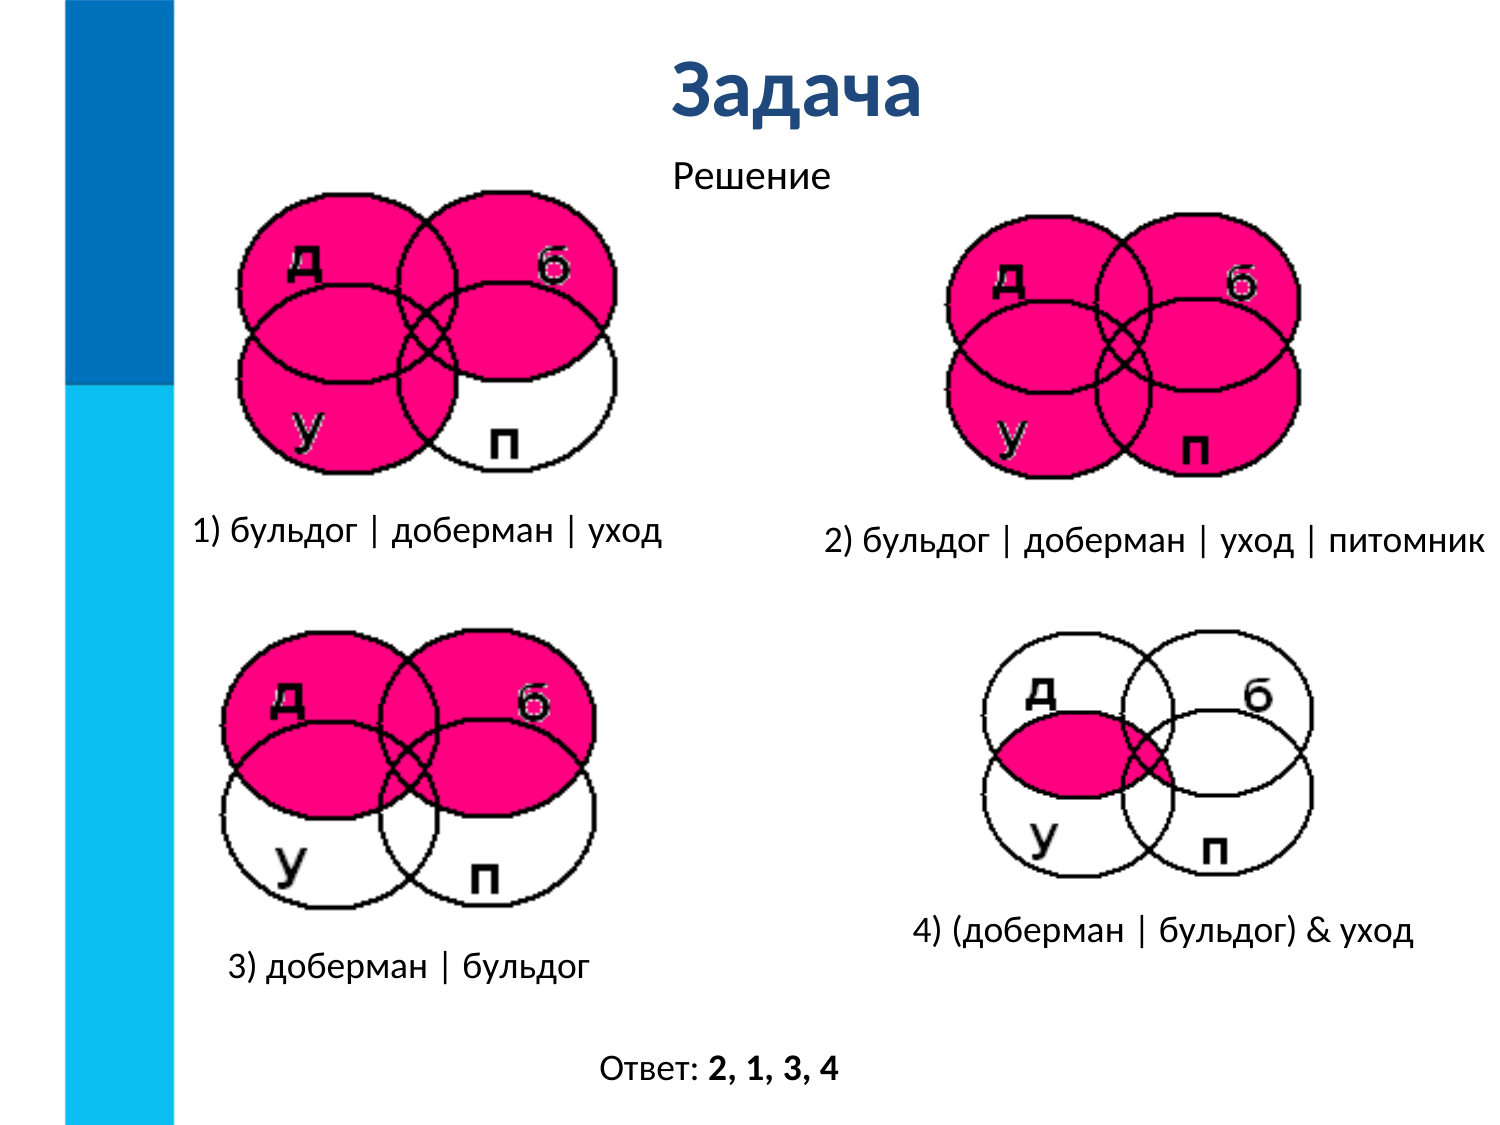

Задача
Решение
1) бульдог | доберман | уход
2) бульдог | доберман | уход | питомник
4) (доберман | бульдог) & уход
3) доберман | бульдог
Ответ: 2, 1, 3, 4